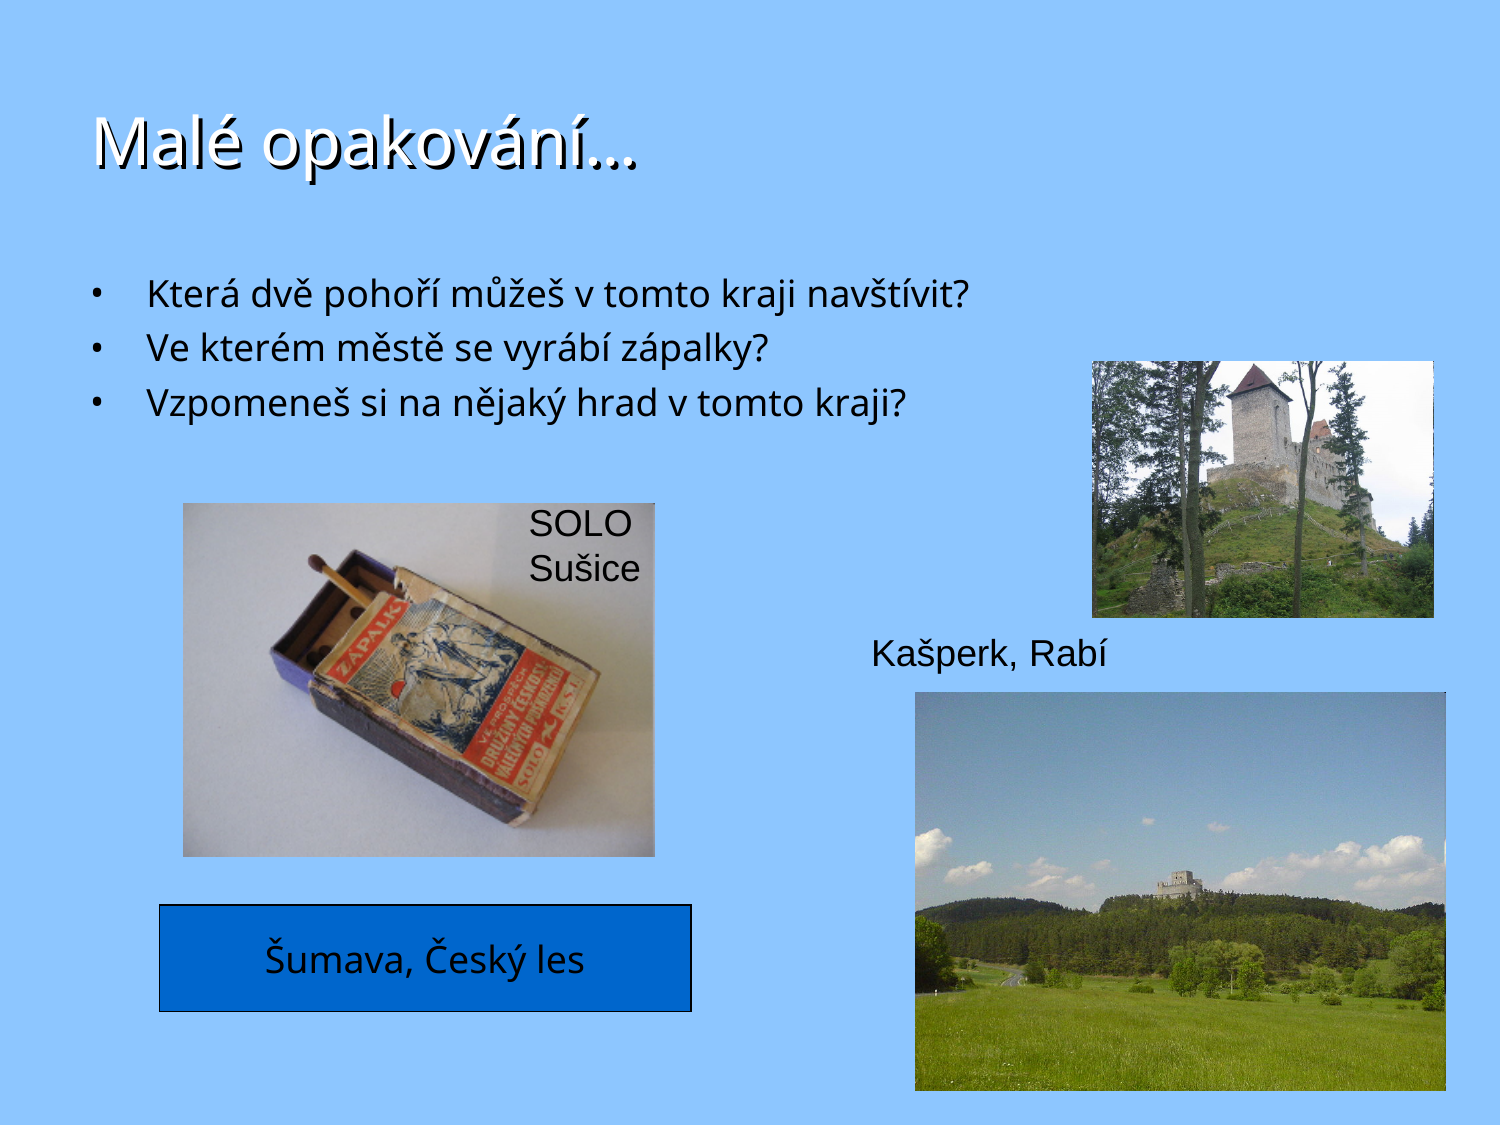

# Malé opakování…
Která dvě pohoří můžeš v tomto kraji navštívit?
Ve kterém městě se vyrábí zápalky?
Vzpomeneš si na nějaký hrad v tomto kraji?
SOLO Sušice
Kašperk, Rabí
Šumava, Český les